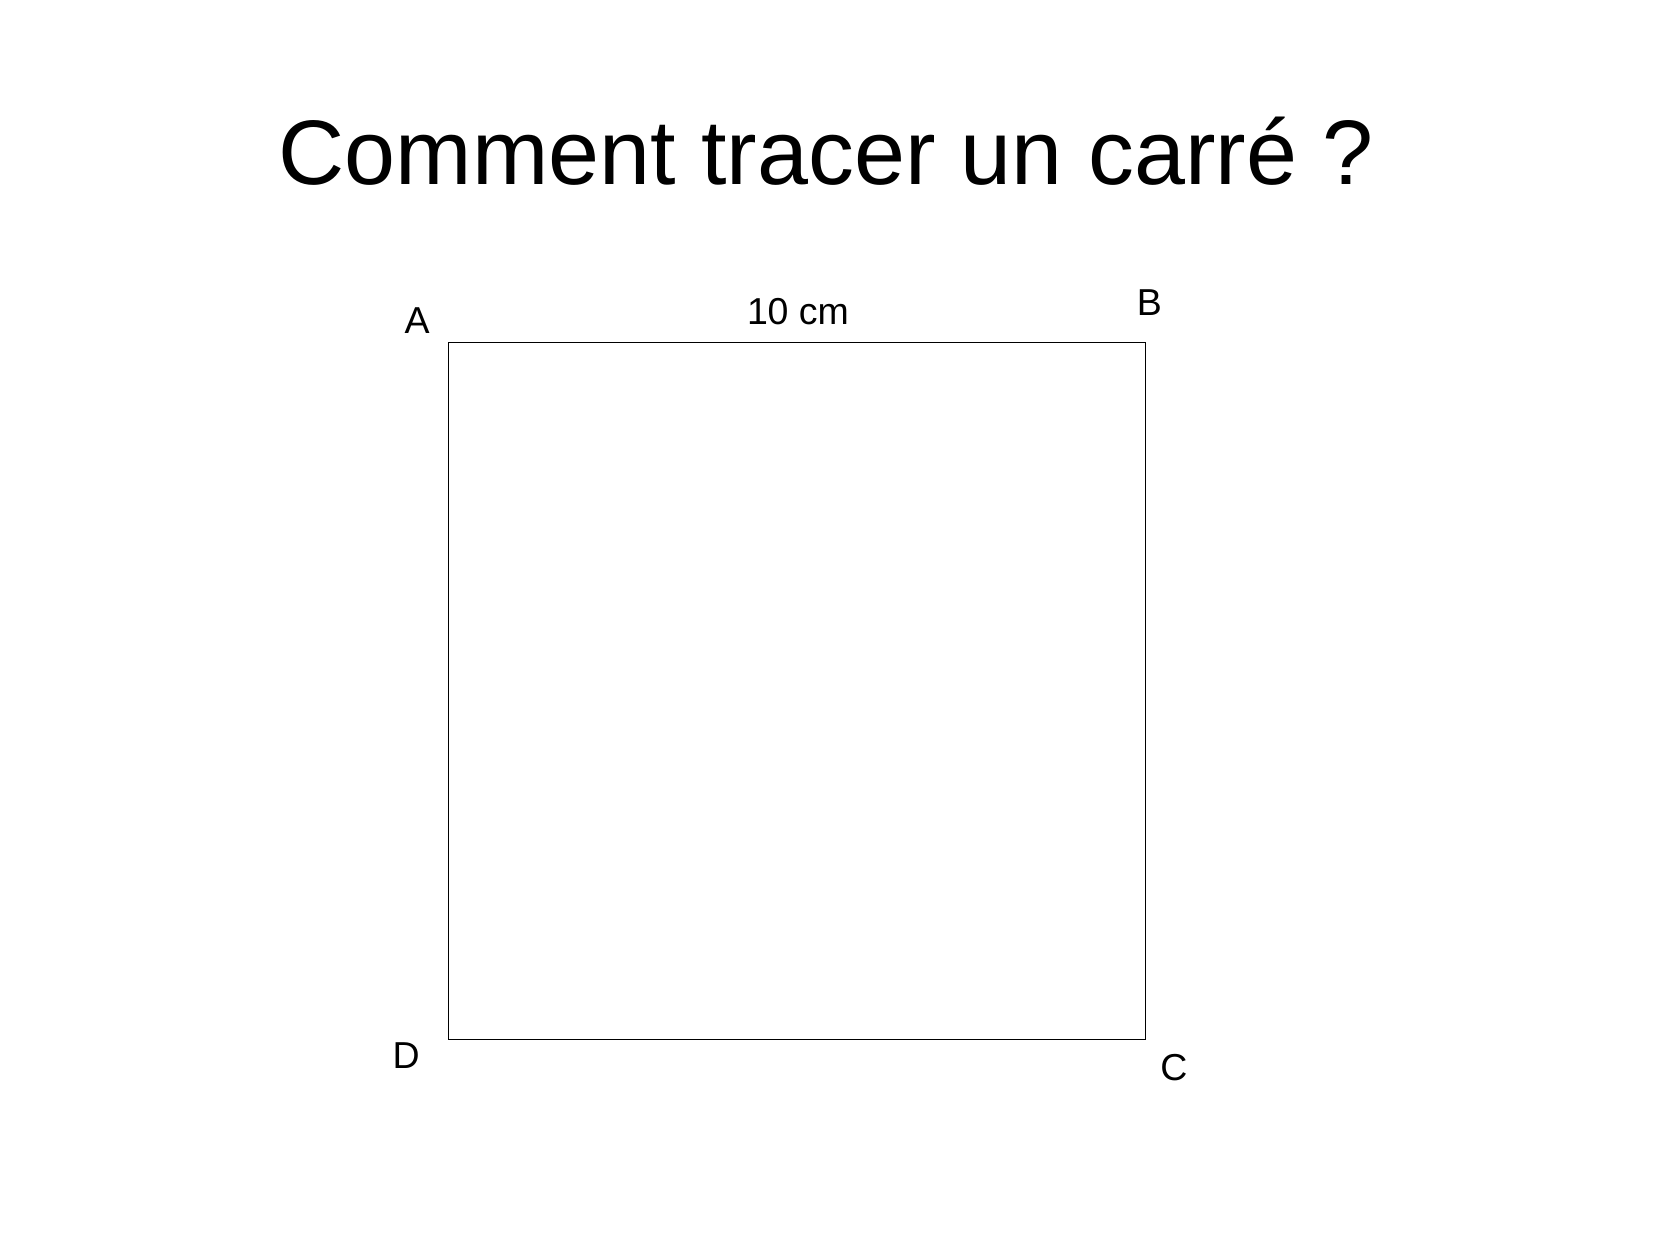

# Comment tracer un carré ?
B
10 cm
A
D
C